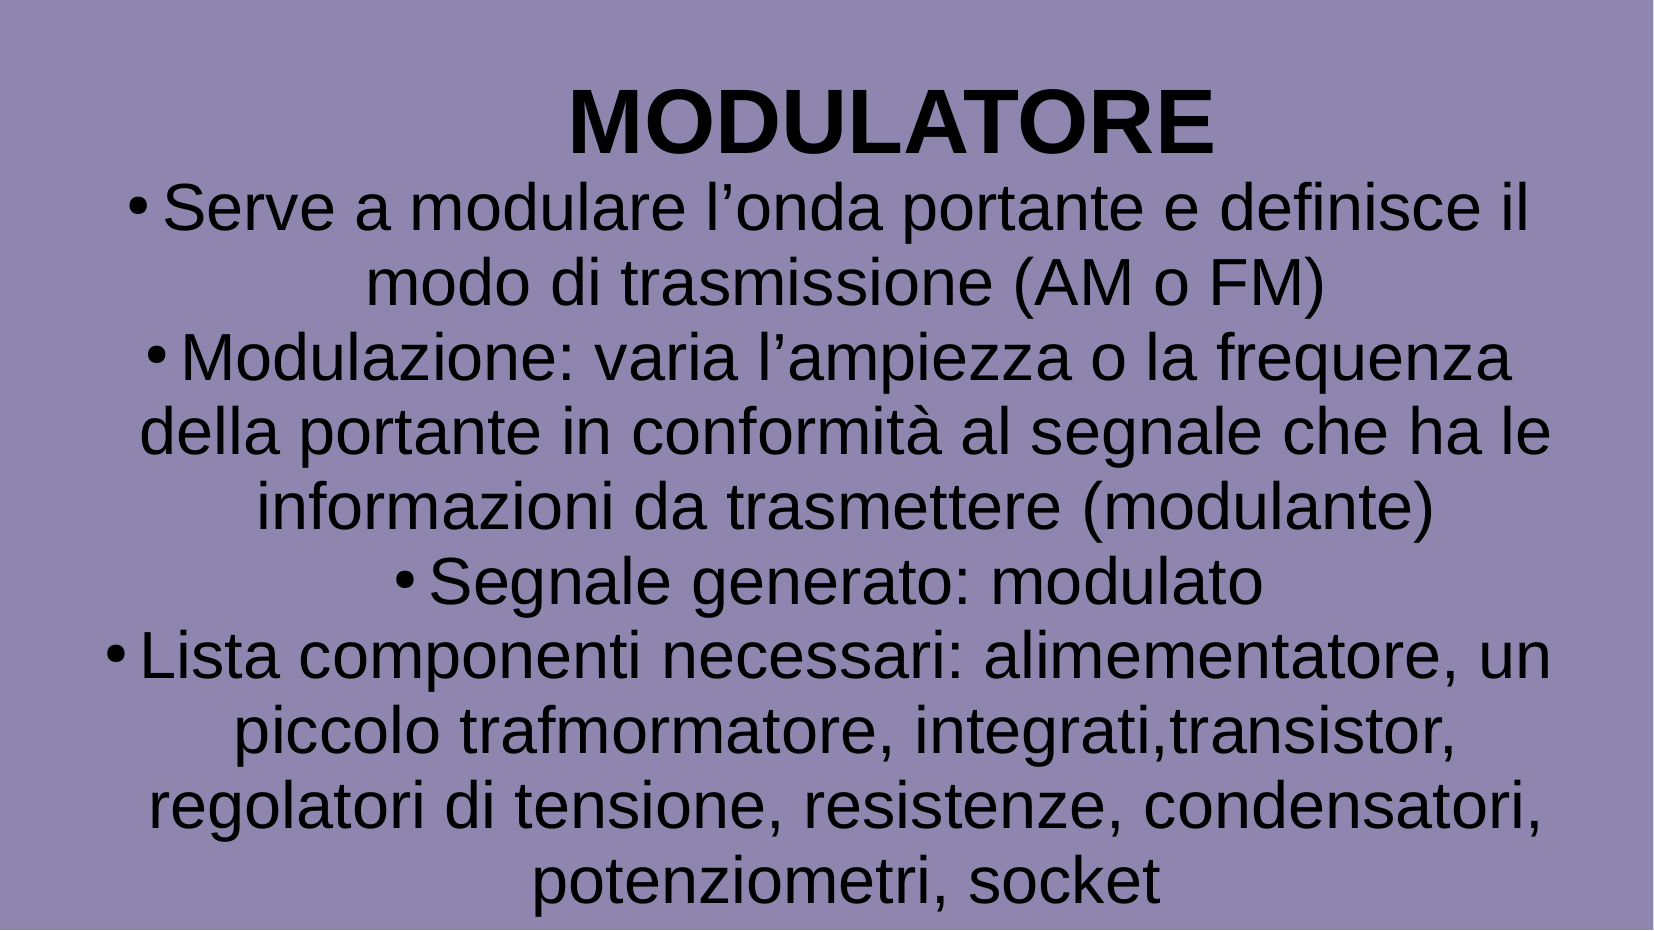

# MODULATORE
Serve a modulare l’onda portante e definisce il modo di trasmissione (AM o FM)
Modulazione: varia l’ampiezza o la frequenza della portante in conformità al segnale che ha le informazioni da trasmettere (modulante)
Segnale generato: modulato
Lista componenti necessari: alimementatore, un piccolo trafmormatore, integrati,transistor, regolatori di tensione, resistenze, condensatori, potenziometri, socket